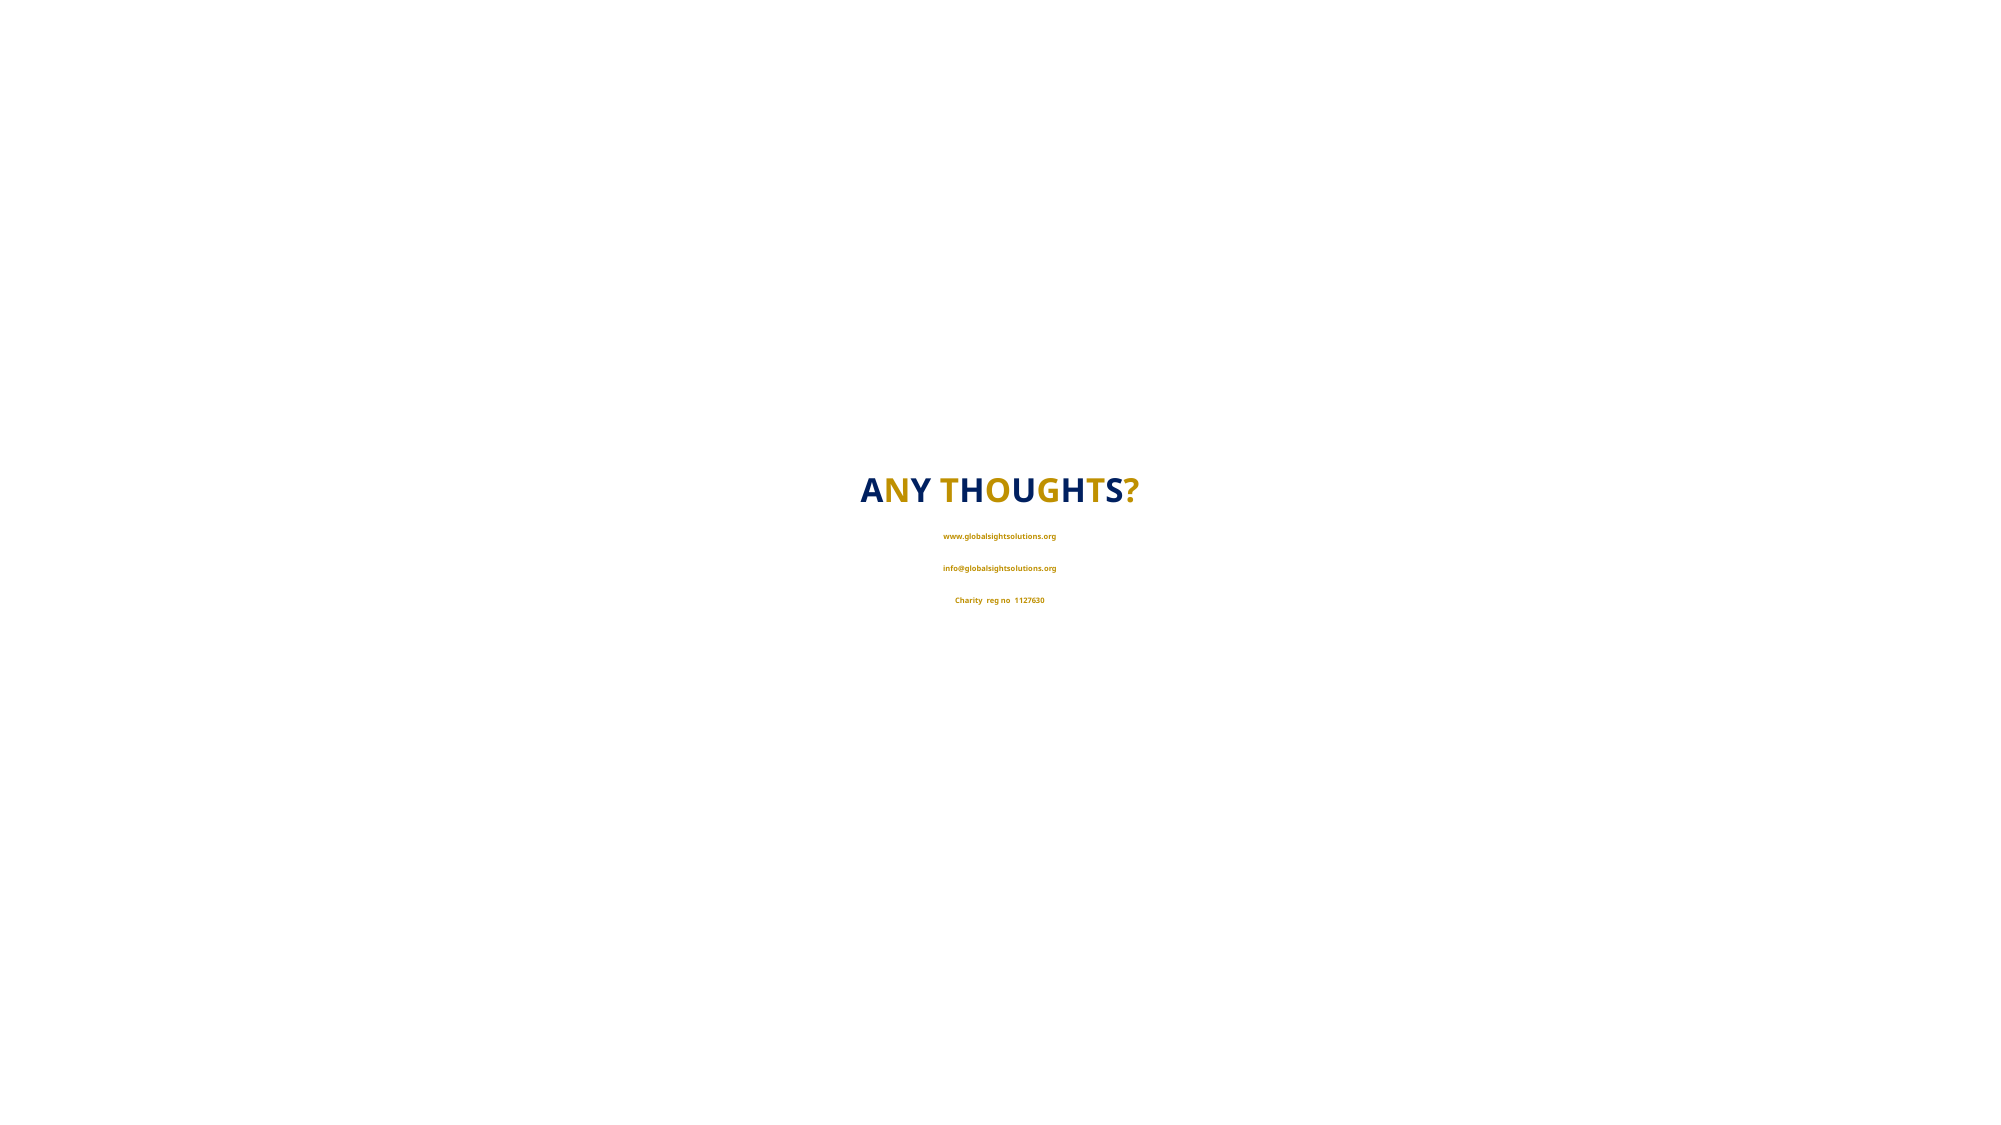

# ANY THOUGHTS? www.globalsightsolutions.org info@globalsightsolutions.org Charity reg no 1127630